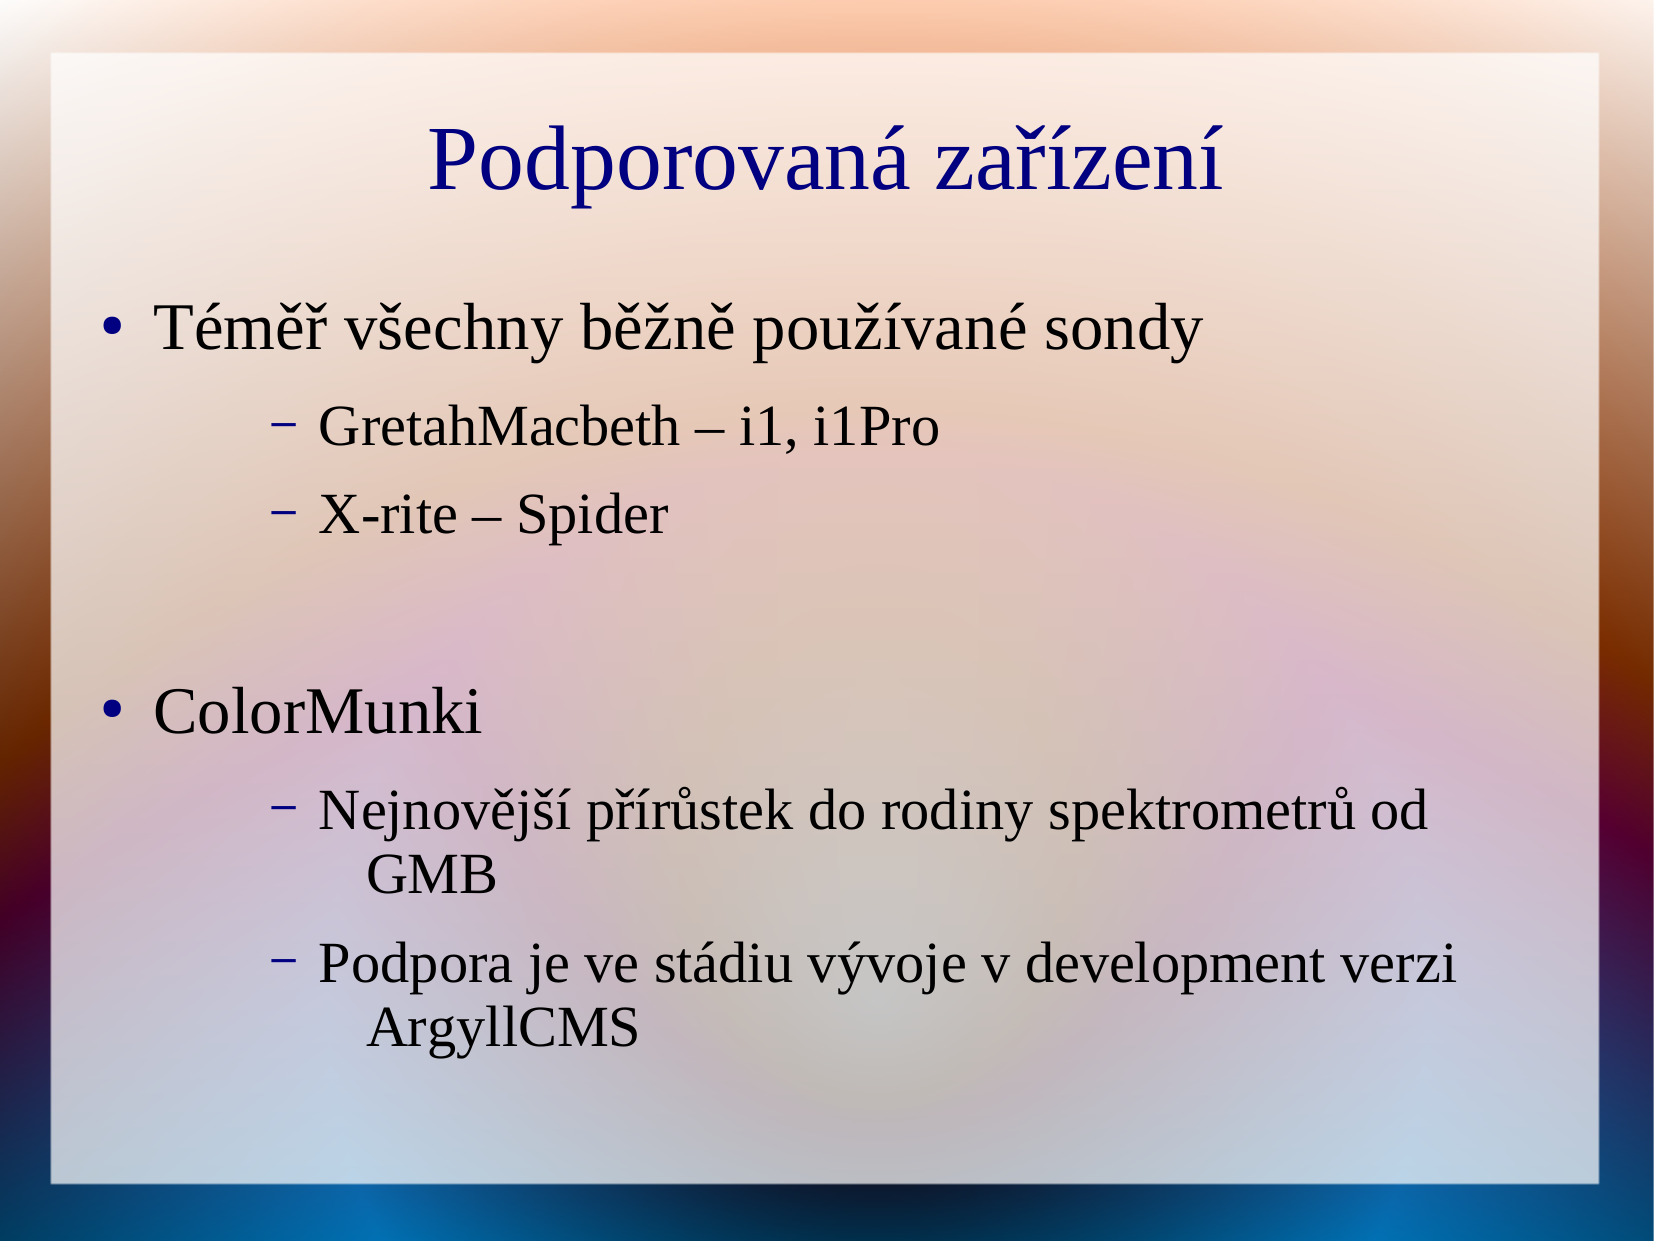

# Podporovaná zařízení
Téměř všechny běžně používané sondy
GretahMacbeth – i1, i1Pro
X-rite – Spider
ColorMunki
Nejnovější přírůstek do rodiny spektrometrů od GMB
Podpora je ve stádiu vývoje v development verzi ArgyllCMS